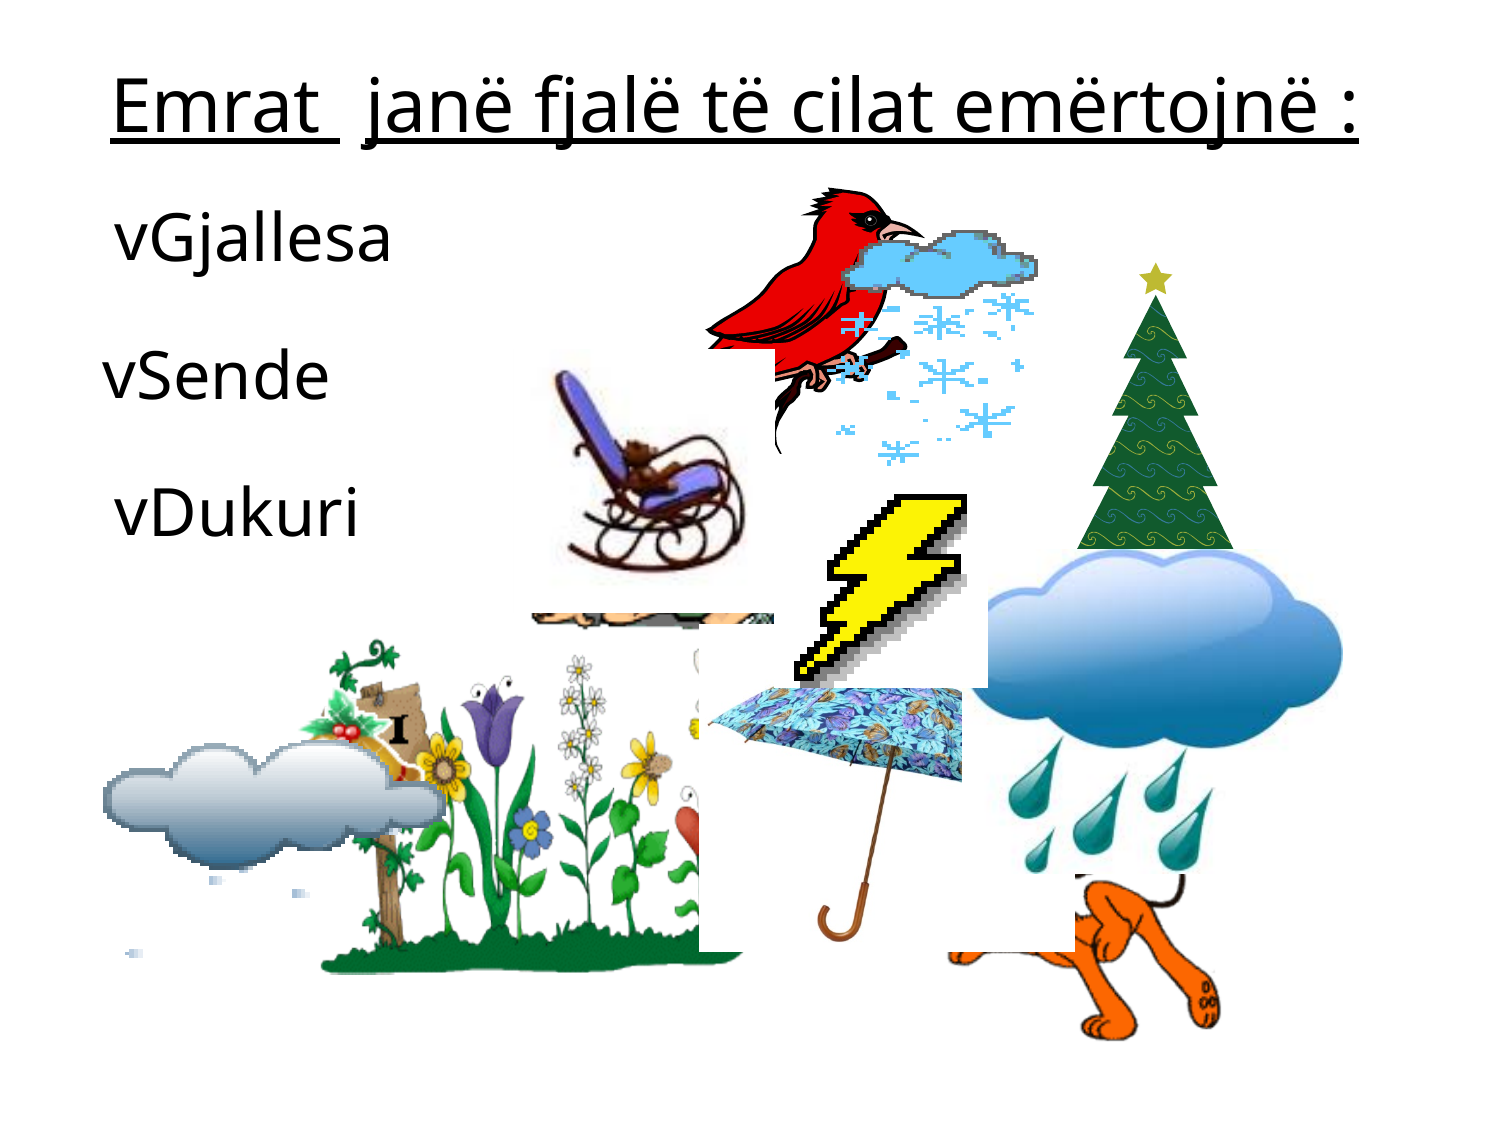

# Emrat
janë fjalë të cilat emërtojnë :
Gjallesa
Sende
Dukuri